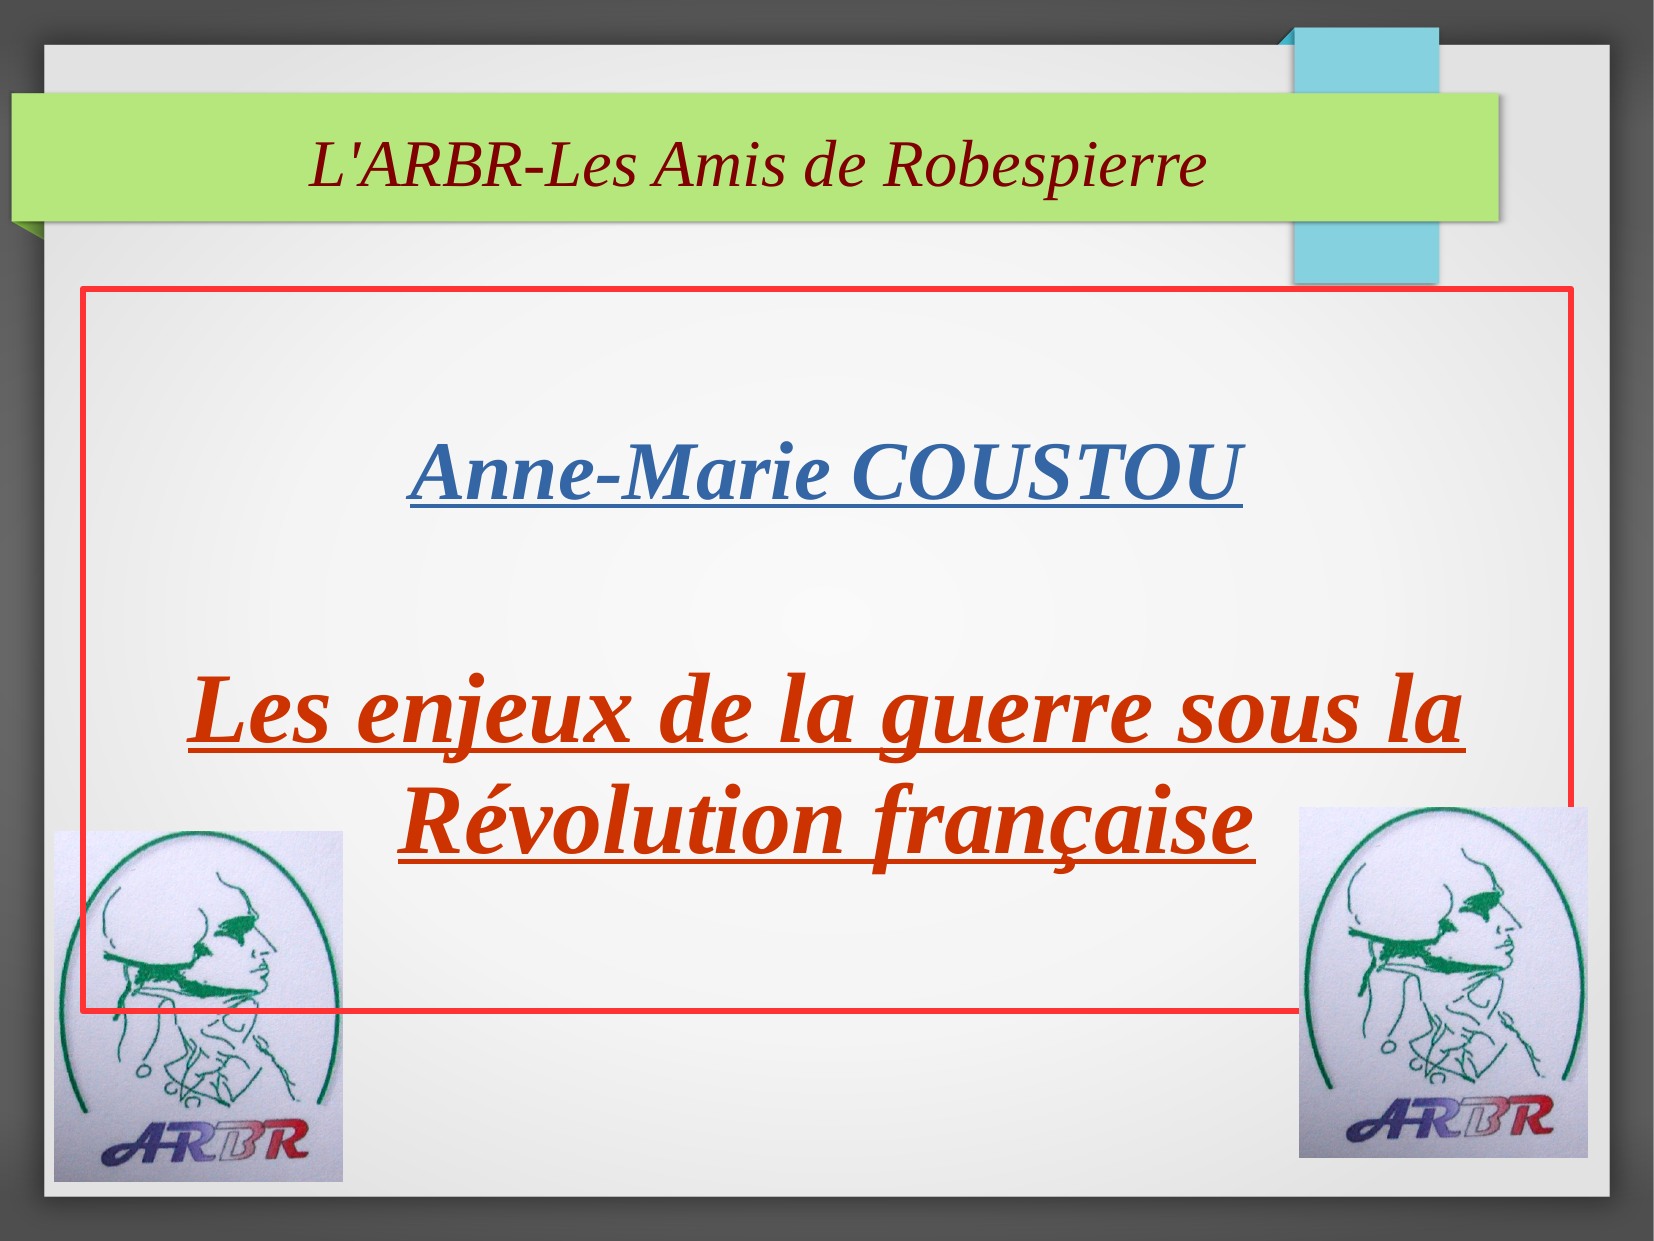

L'ARBR-Les Amis de Robespierre
# Anne-Marie COUSTOU
Les enjeux de la guerre sous la Révolution française